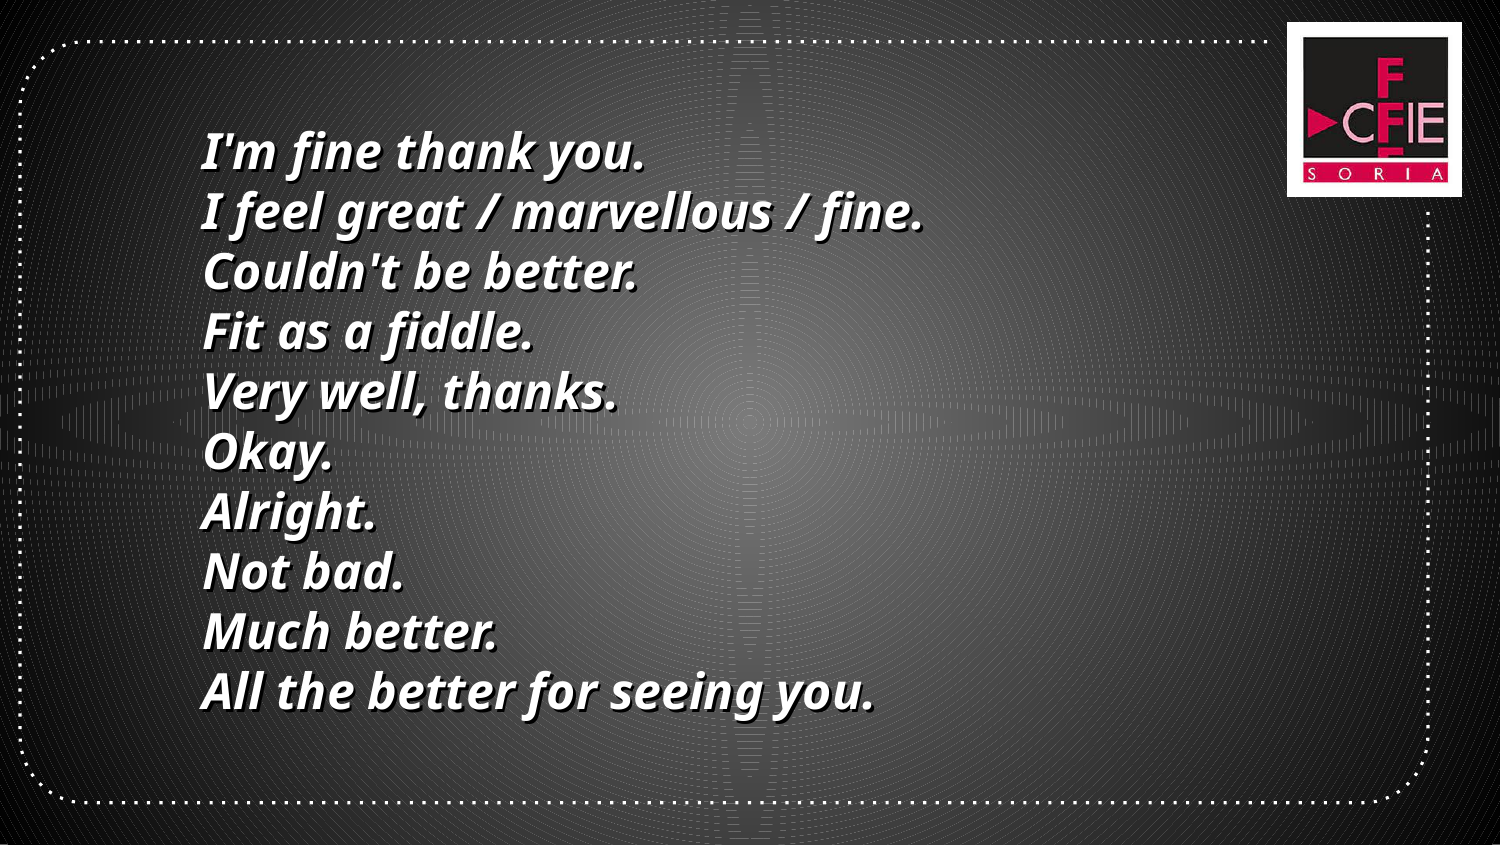

I'm fine thank you.
I feel great / marvellous / fine.
Couldn't be better.
Fit as a fiddle.
Very well, thanks.
Okay.
Alright.
Not bad.
Much better.
All the better for seeing you.